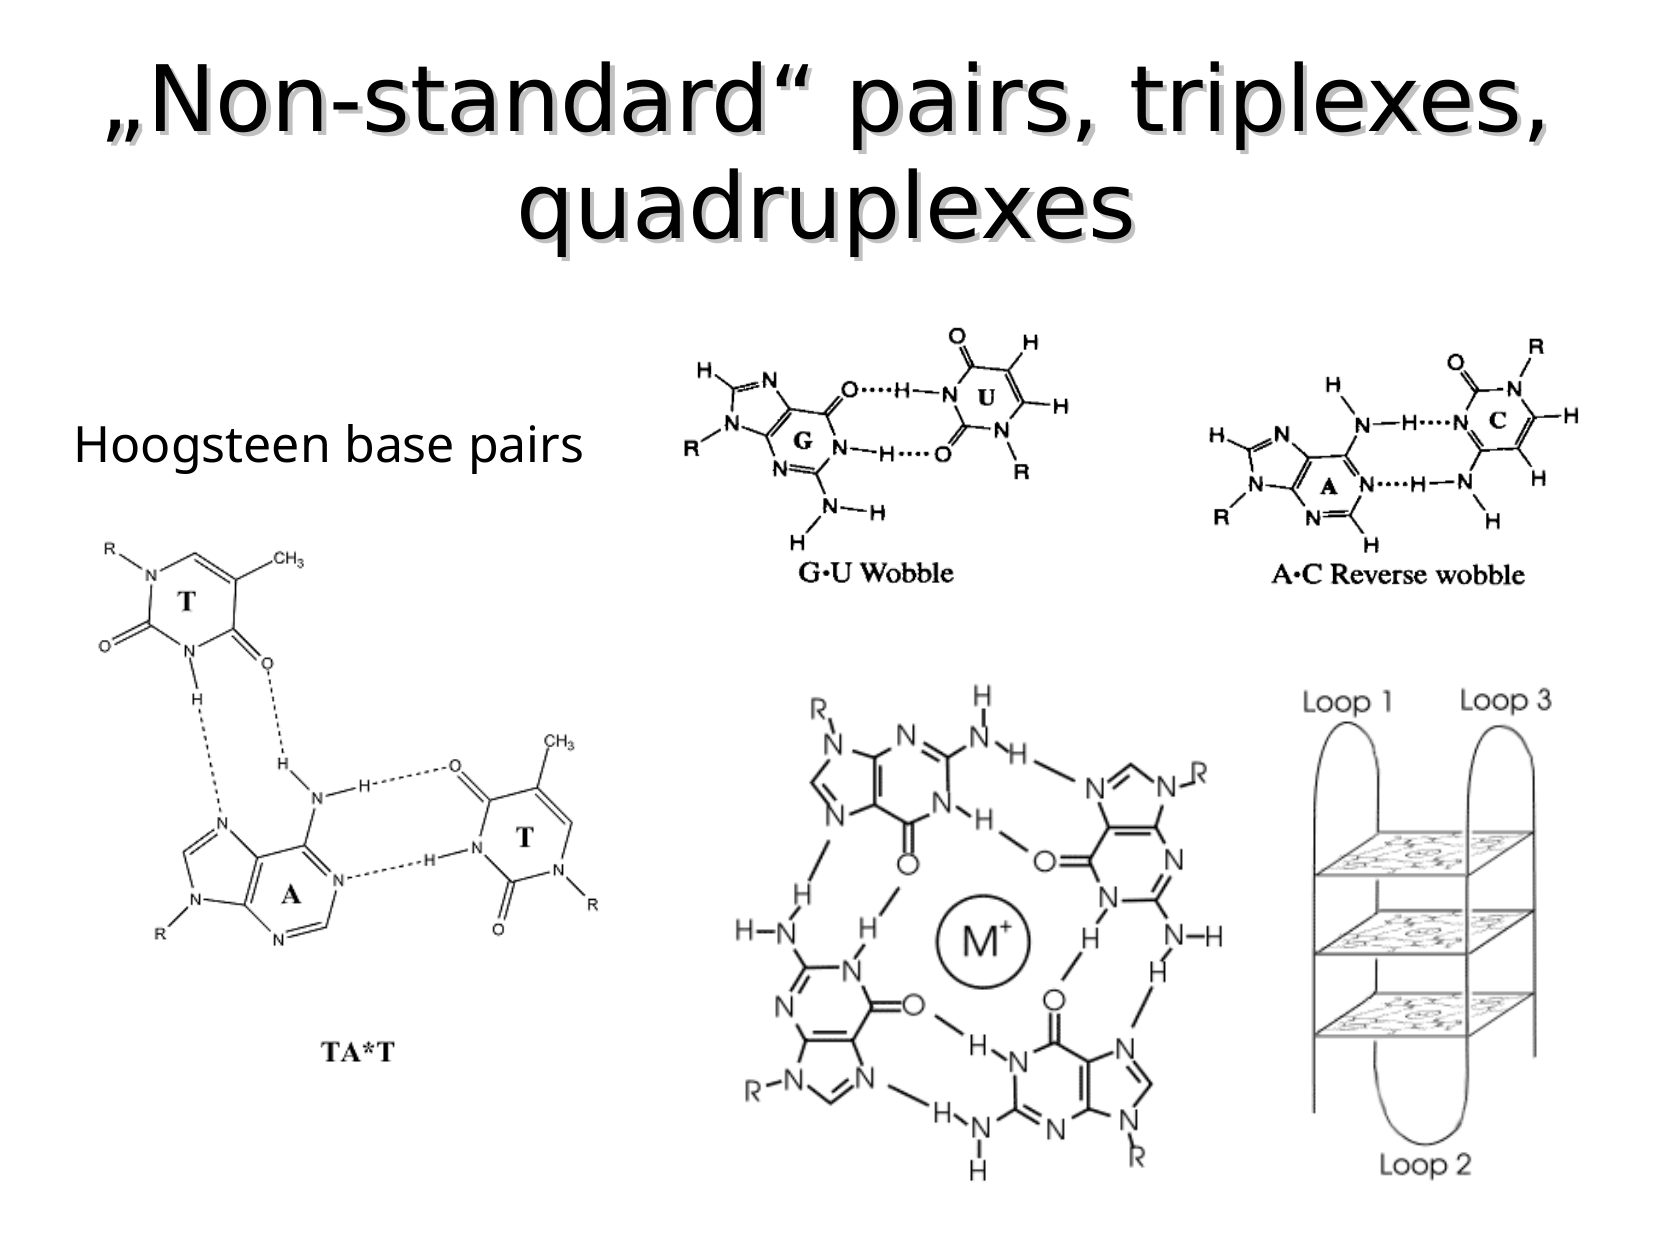

# „Non-standard“ pairs, triplexes, quadruplexes
Hoogsteen base pairs